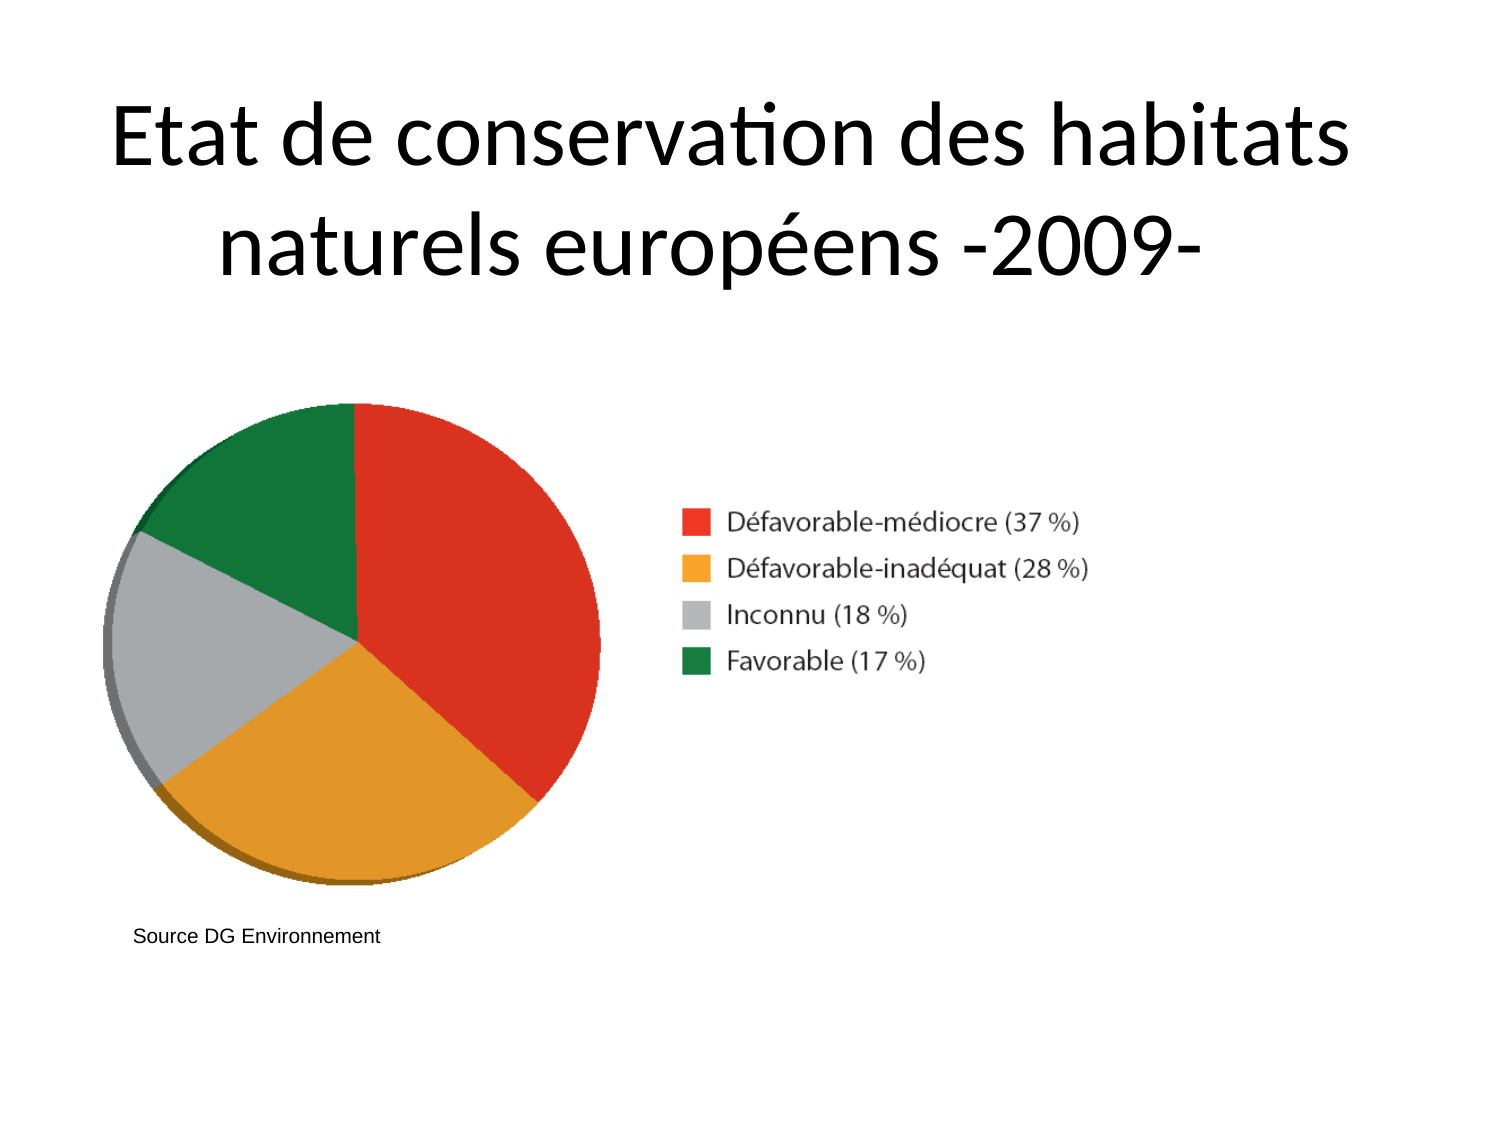

# Etat de conservation des habitats naturels européens -2009-
Source DG Environnement